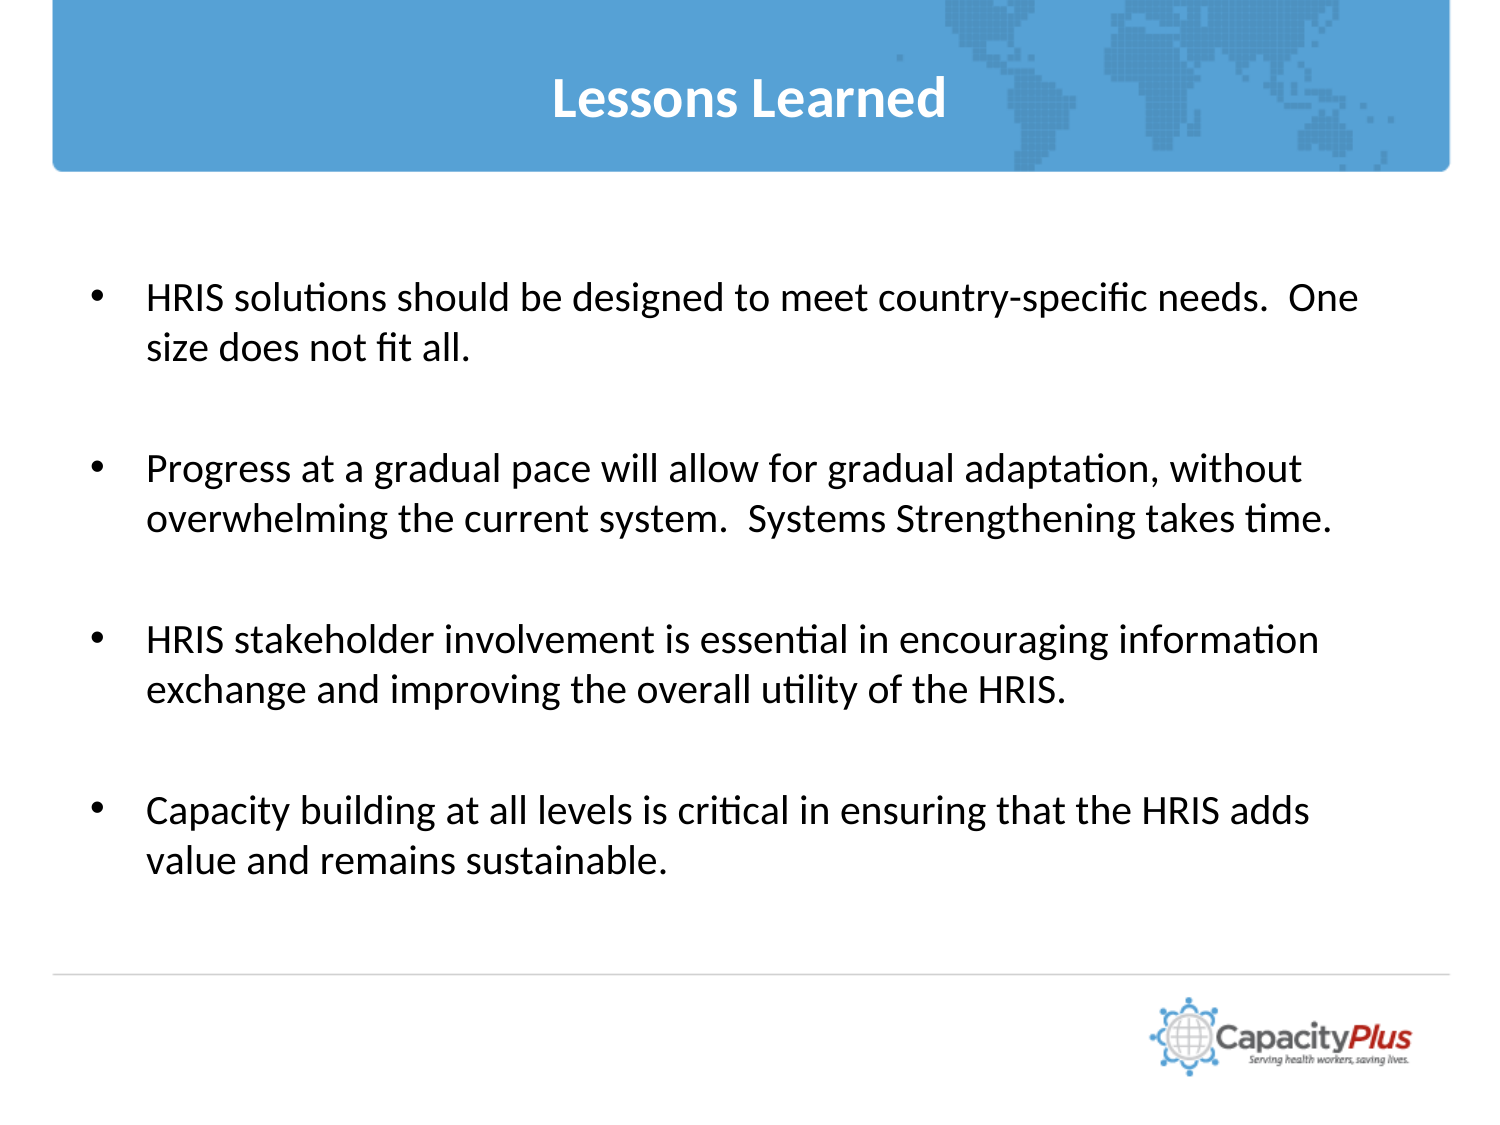

Lessons Learned
HRIS solutions should be designed to meet country-specific needs. One size does not fit all.
Progress at a gradual pace will allow for gradual adaptation, without overwhelming the current system. Systems Strengthening takes time.
HRIS stakeholder involvement is essential in encouraging information exchange and improving the overall utility of the HRIS.
Capacity building at all levels is critical in ensuring that the HRIS adds value and remains sustainable.